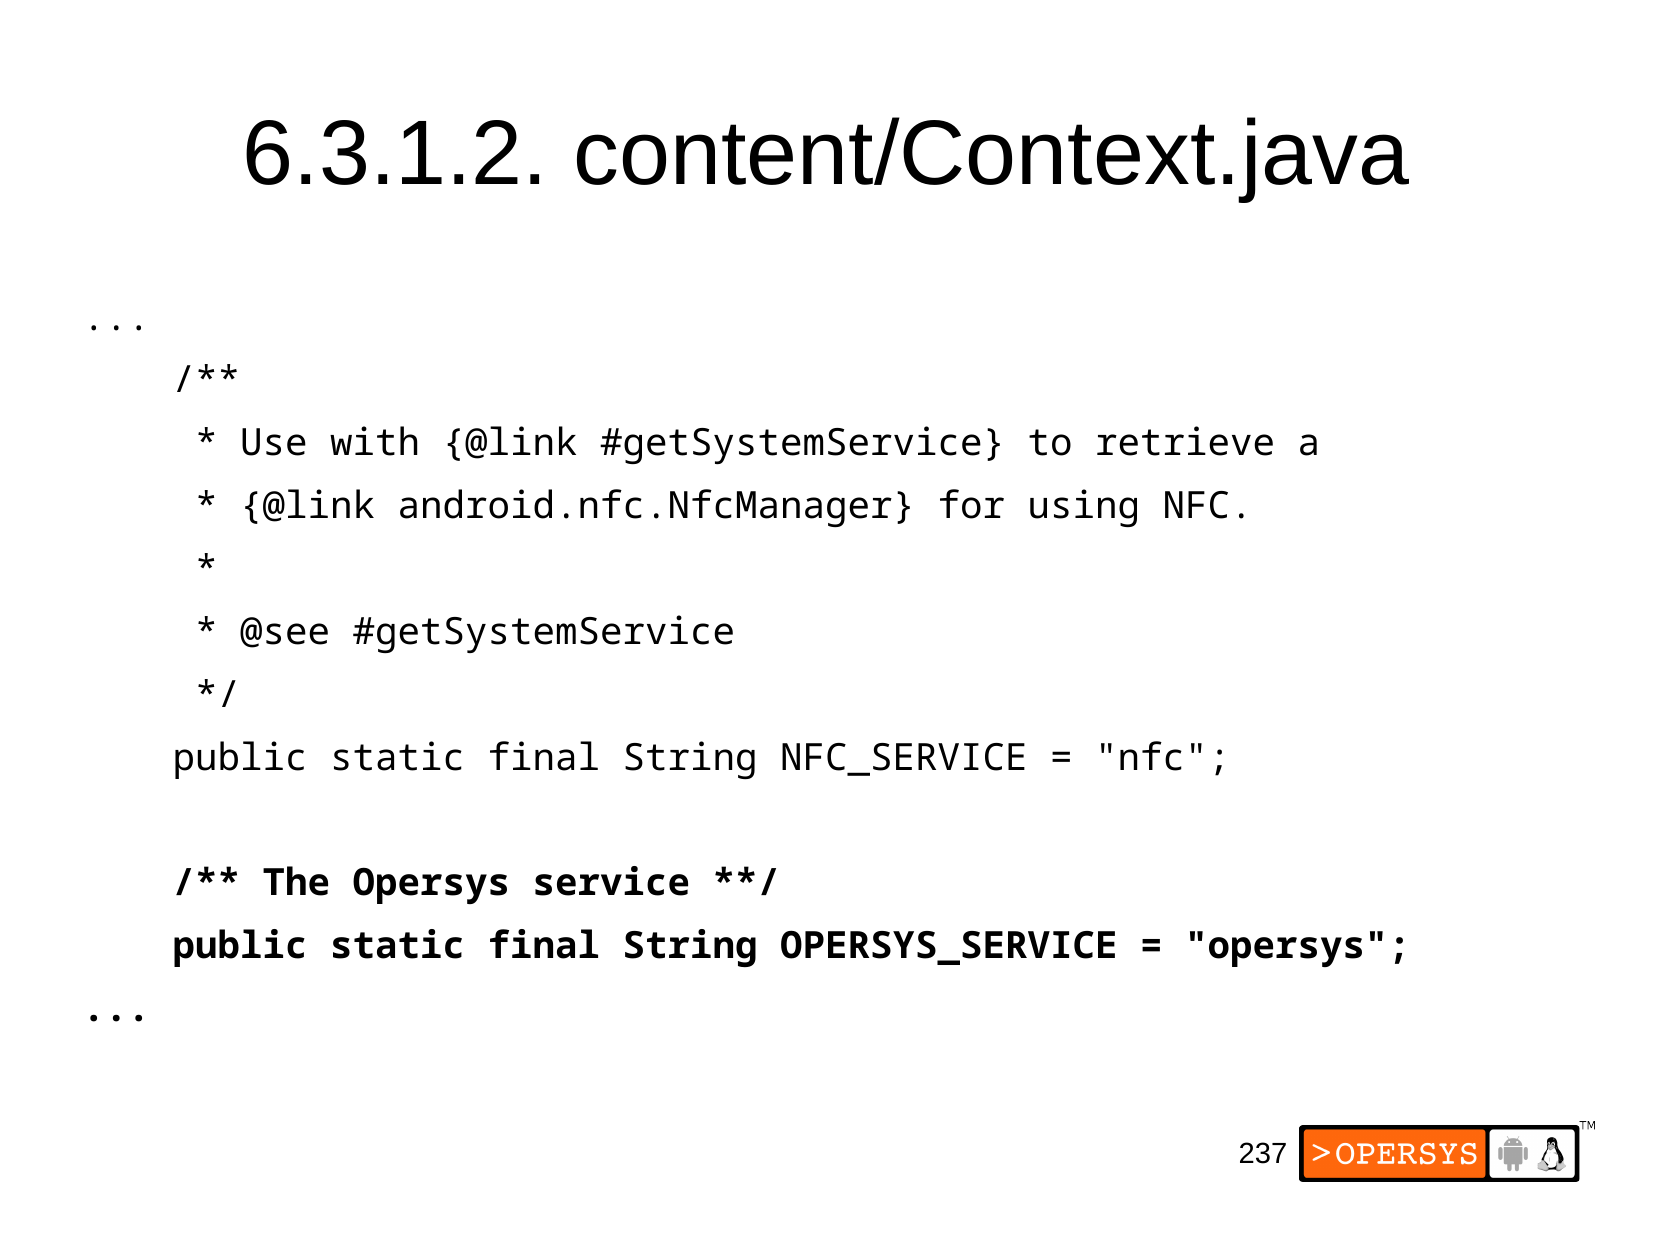

# 6.3.1.2. content/Context.java
...
 /**
 * Use with {@link #getSystemService} to retrieve a
 * {@link android.nfc.NfcManager} for using NFC.
 *
 * @see #getSystemService
 */
 public static final String NFC_SERVICE = "nfc";
 /** The Opersys service **/
 public static final String OPERSYS_SERVICE = "opersys";
...